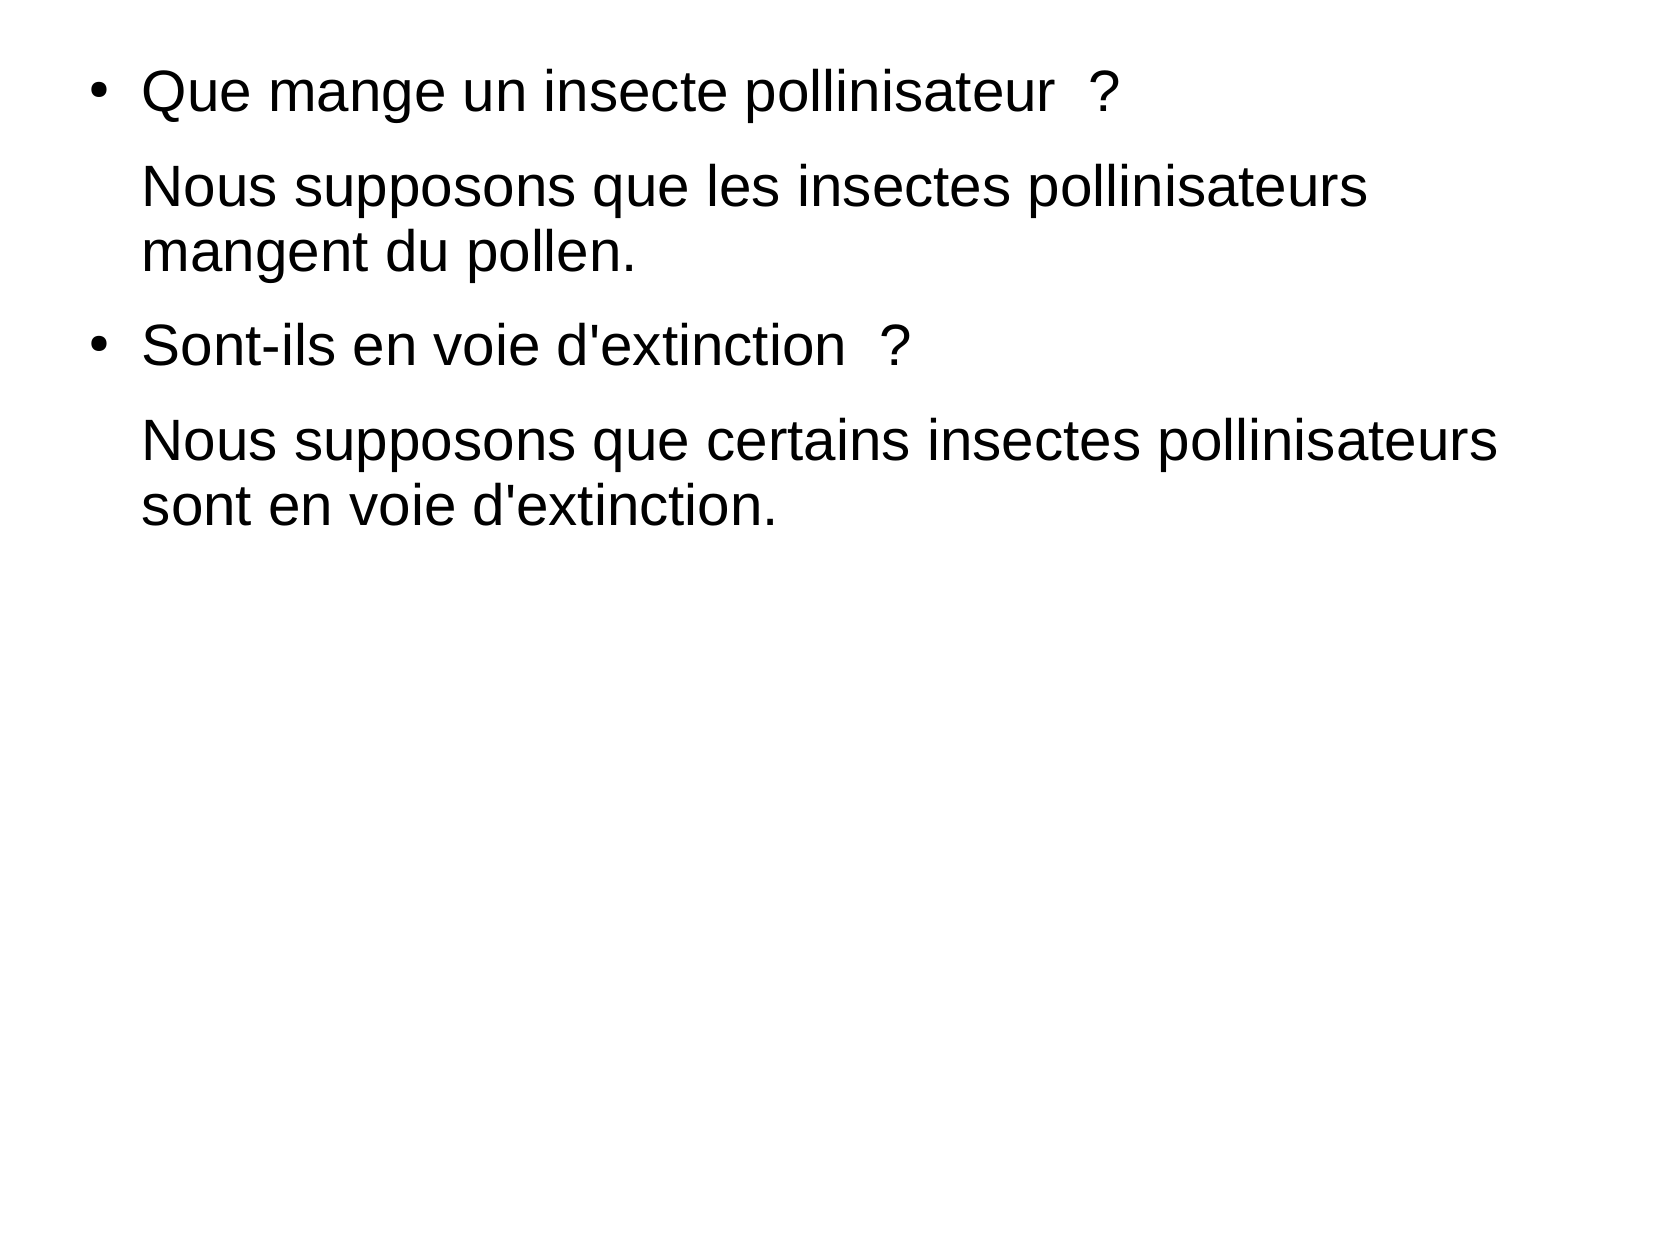

# Que mange un insecte pollinisateur  ?
Nous supposons que les insectes pollinisateurs mangent du pollen.
Sont-ils en voie d'extinction  ?
Nous supposons que certains insectes pollinisateurs sont en voie d'extinction.